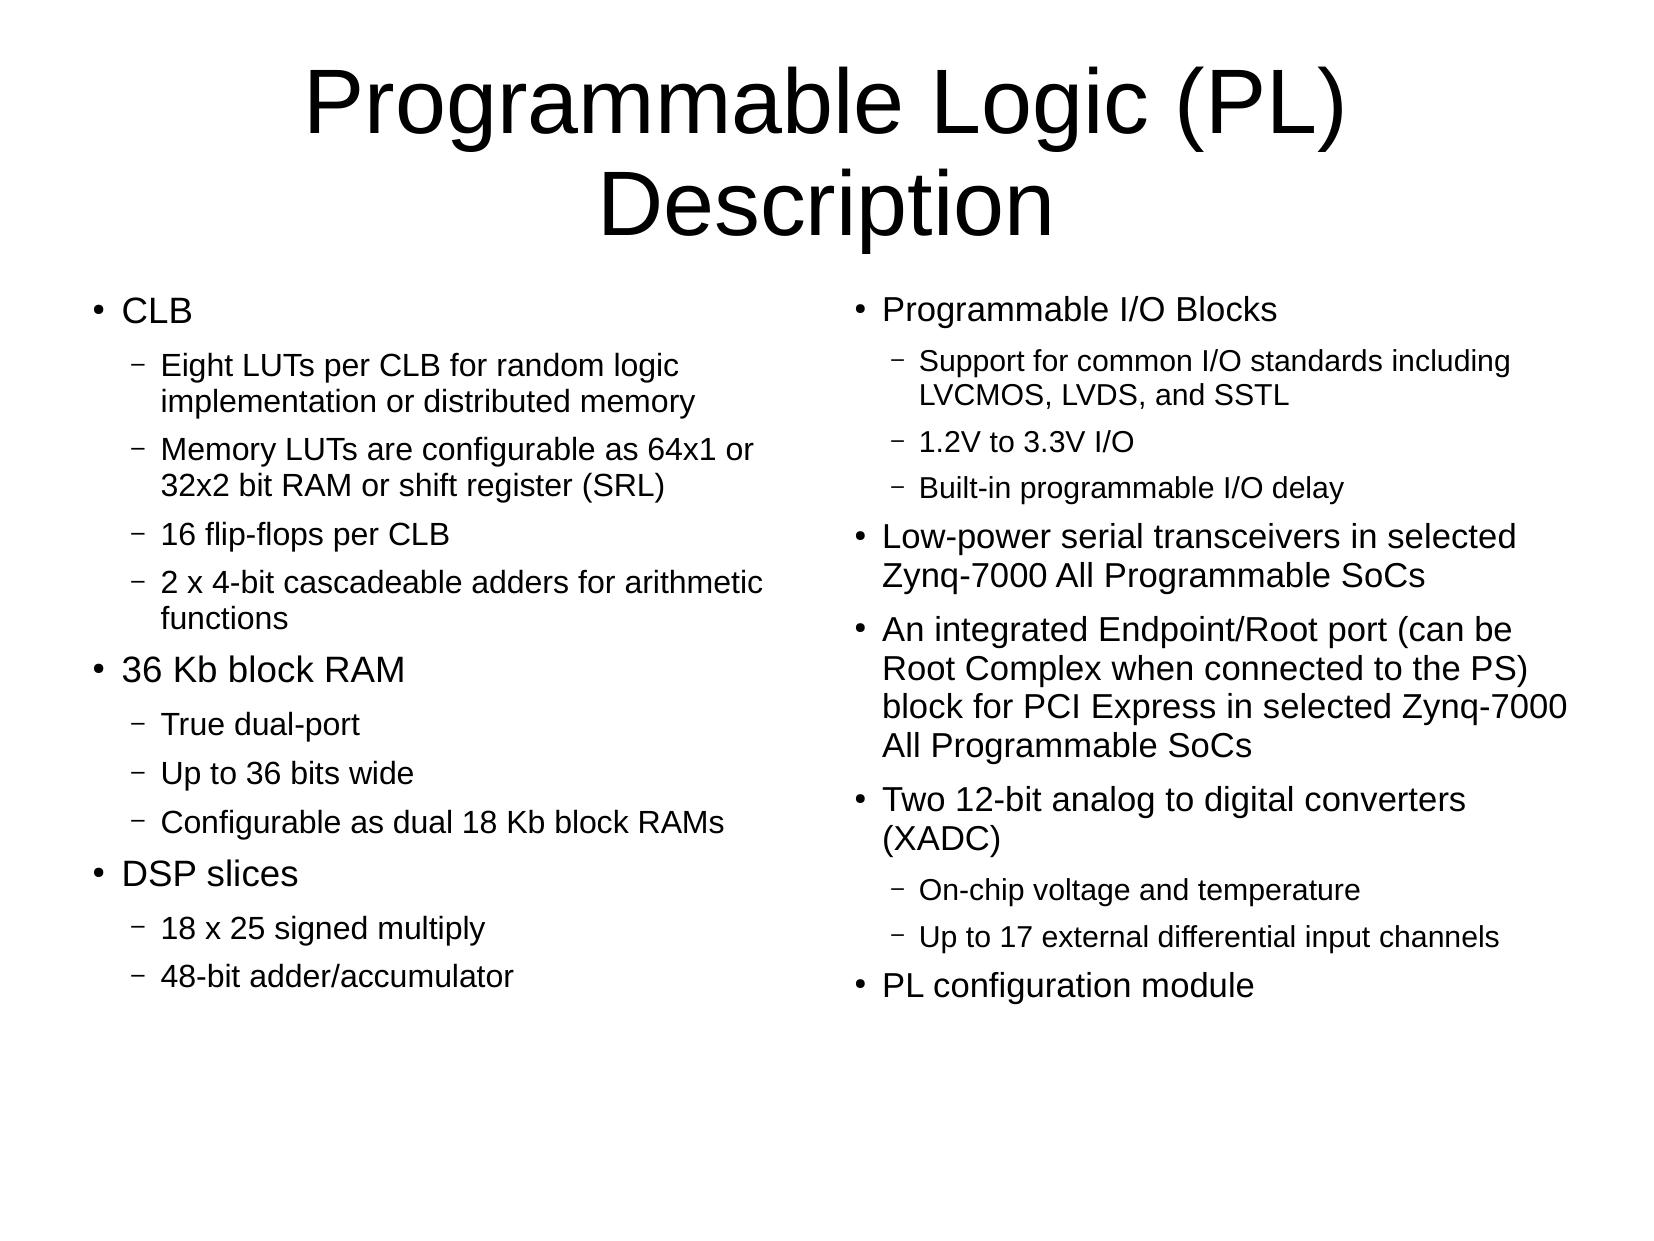

# Programmable Logic (PL) Description
CLB
Eight LUTs per CLB for random logic implementation or distributed memory
Memory LUTs are configurable as 64x1 or 32x2 bit RAM or shift register (SRL)
16 flip-flops per CLB
2 x 4-bit cascadeable adders for arithmetic functions
36 Kb block RAM
True dual-port
Up to 36 bits wide
Configurable as dual 18 Kb block RAMs
DSP slices
18 x 25 signed multiply
48-bit adder/accumulator
Programmable I/O Blocks
Support for common I/O standards including LVCMOS, LVDS, and SSTL
1.2V to 3.3V I/O
Built-in programmable I/O delay
Low-power serial transceivers in selected Zynq-7000 All Programmable SoCs
An integrated Endpoint/Root port (can be Root Complex when connected to the PS) block for PCI Express in selected Zynq-7000 All Programmable SoCs
Two 12-bit analog to digital converters (XADC)
On-chip voltage and temperature
Up to 17 external differential input channels
PL configuration module